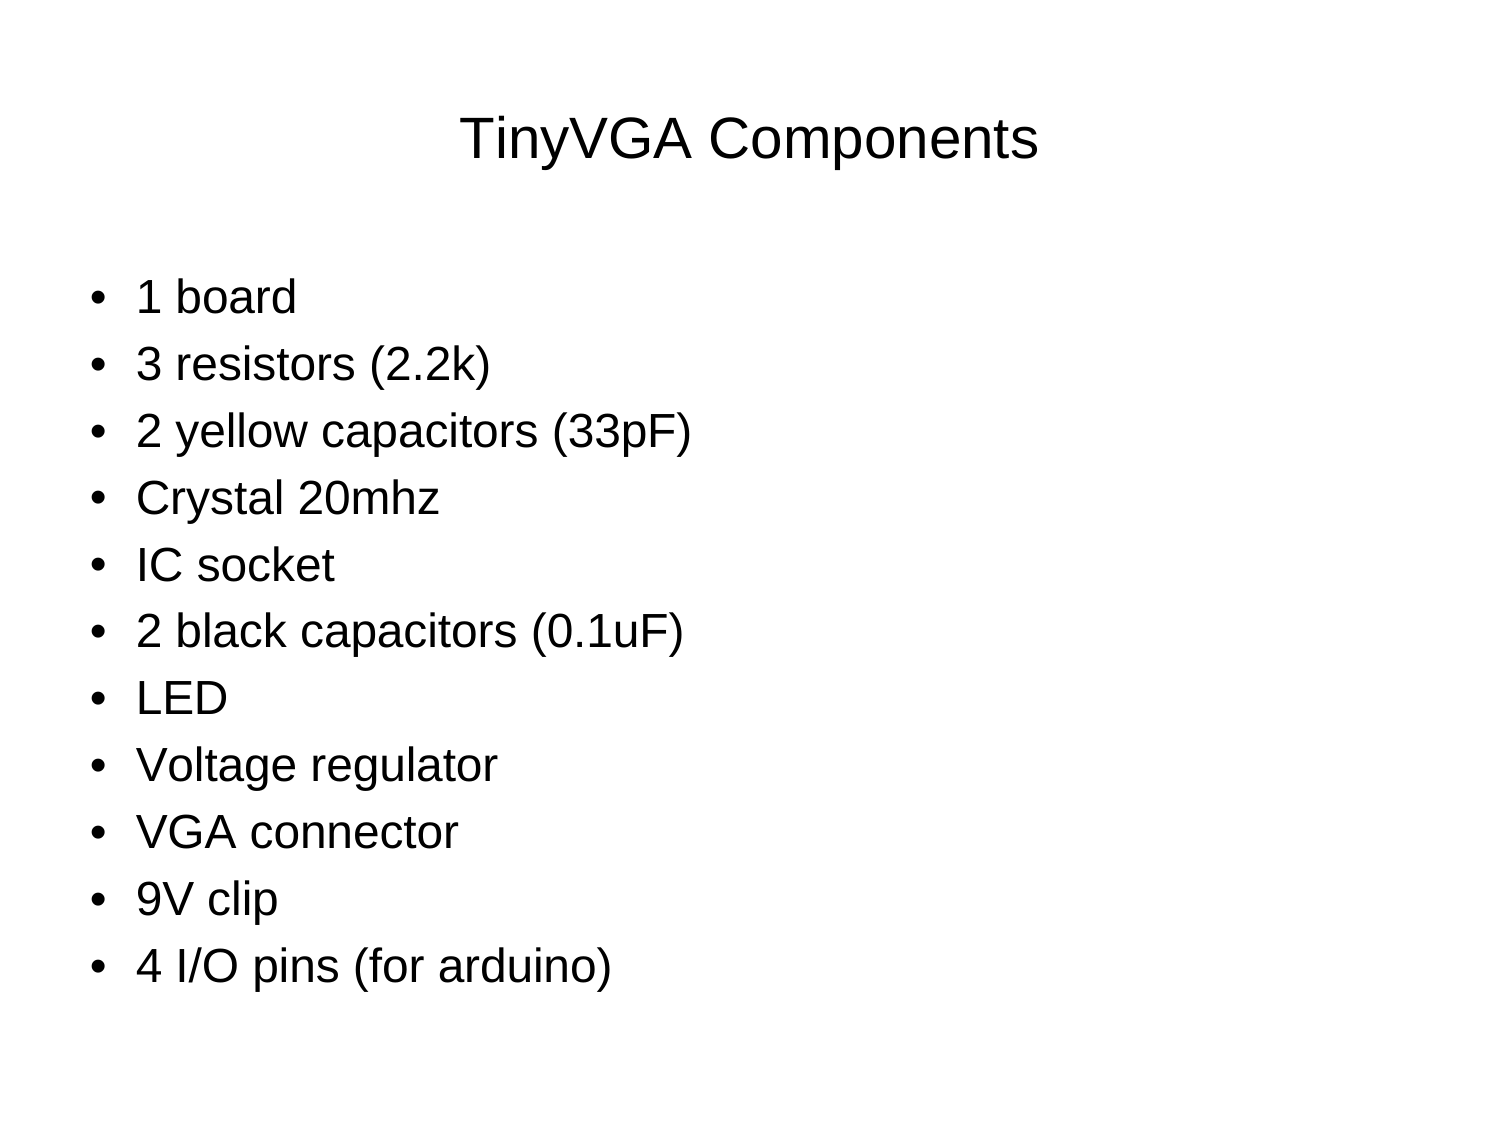

# TinyVGA Components
1 board
3 resistors (2.2k)
2 yellow capacitors (33pF)
Crystal 20mhz
IC socket
2 black capacitors (0.1uF)
LED
Voltage regulator
VGA connector
9V clip
4 I/O pins (for arduino)